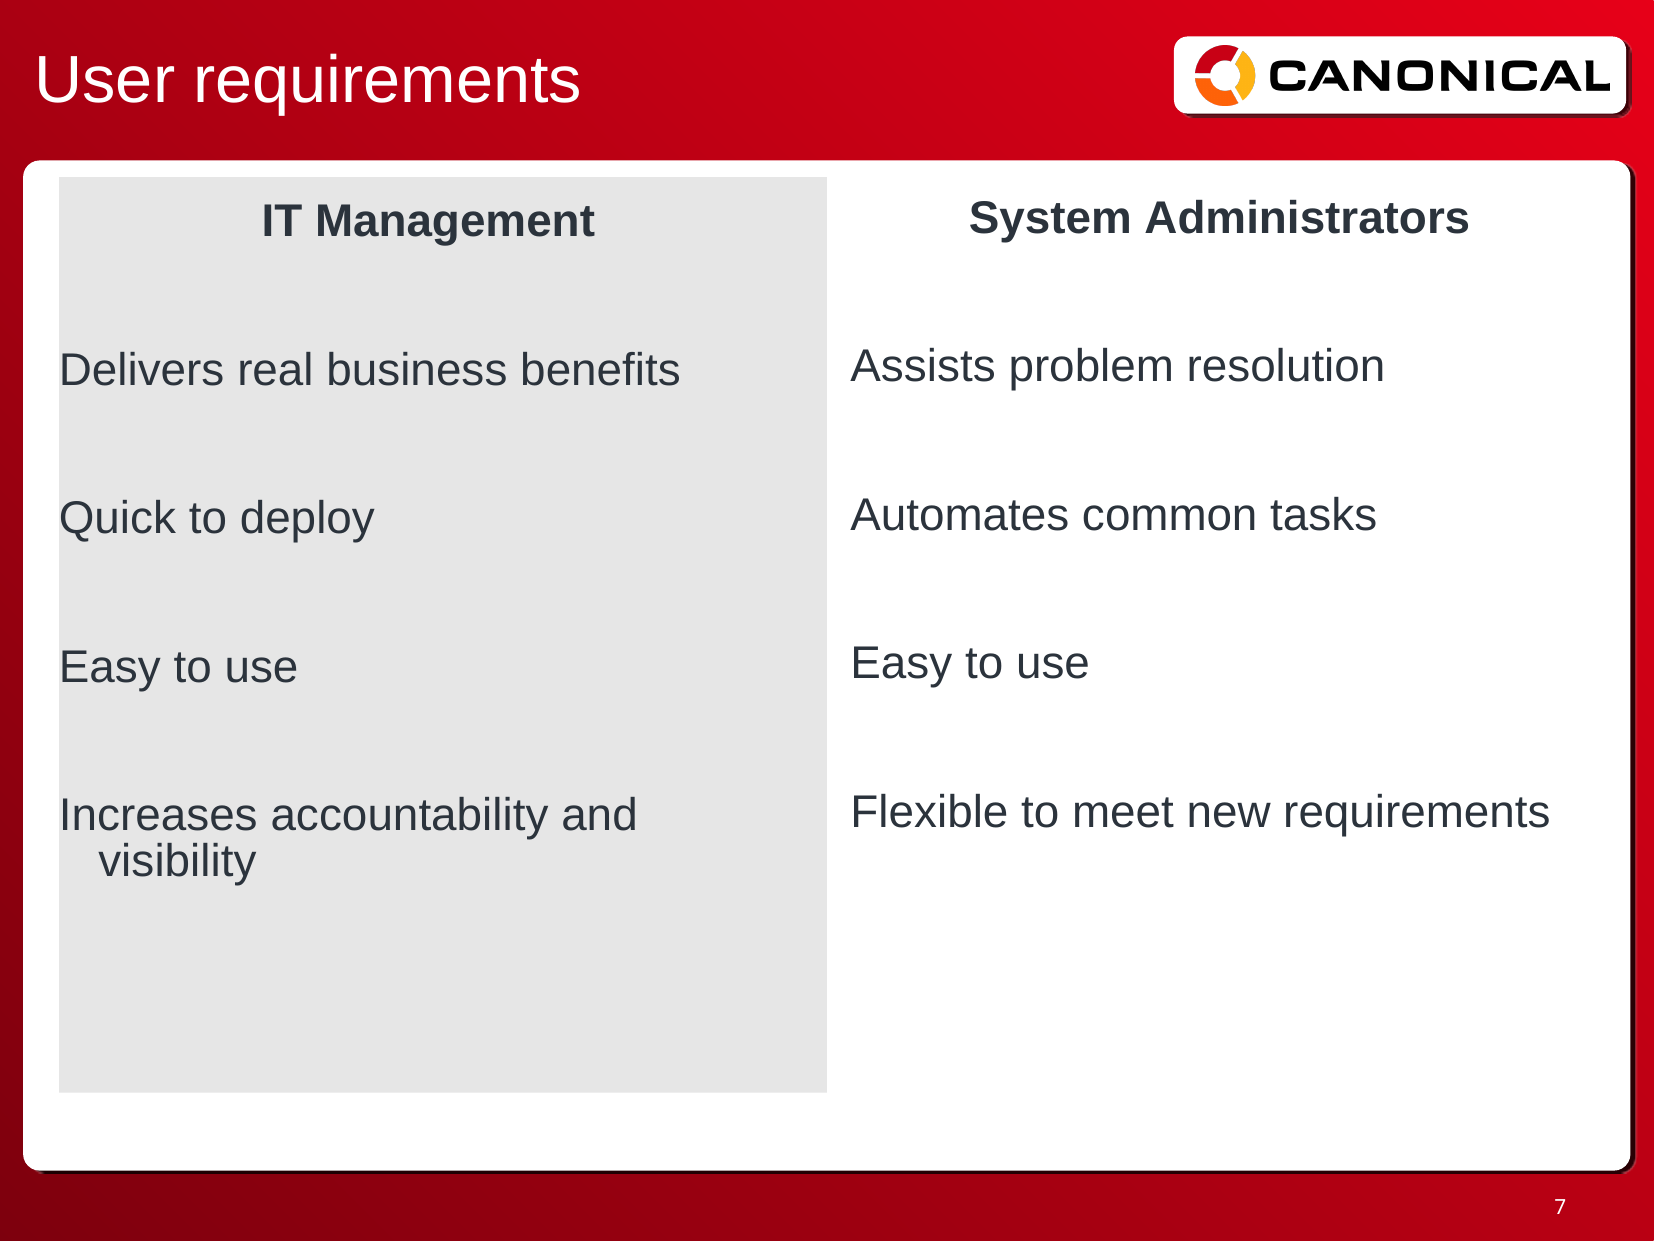

# User requirements
System Administrators
Assists problem resolution
Automates common tasks
Easy to use
Flexible to meet new requirements
IT Management
Delivers real business benefits
Quick to deploy
Easy to use
Increases accountability and visibility
7